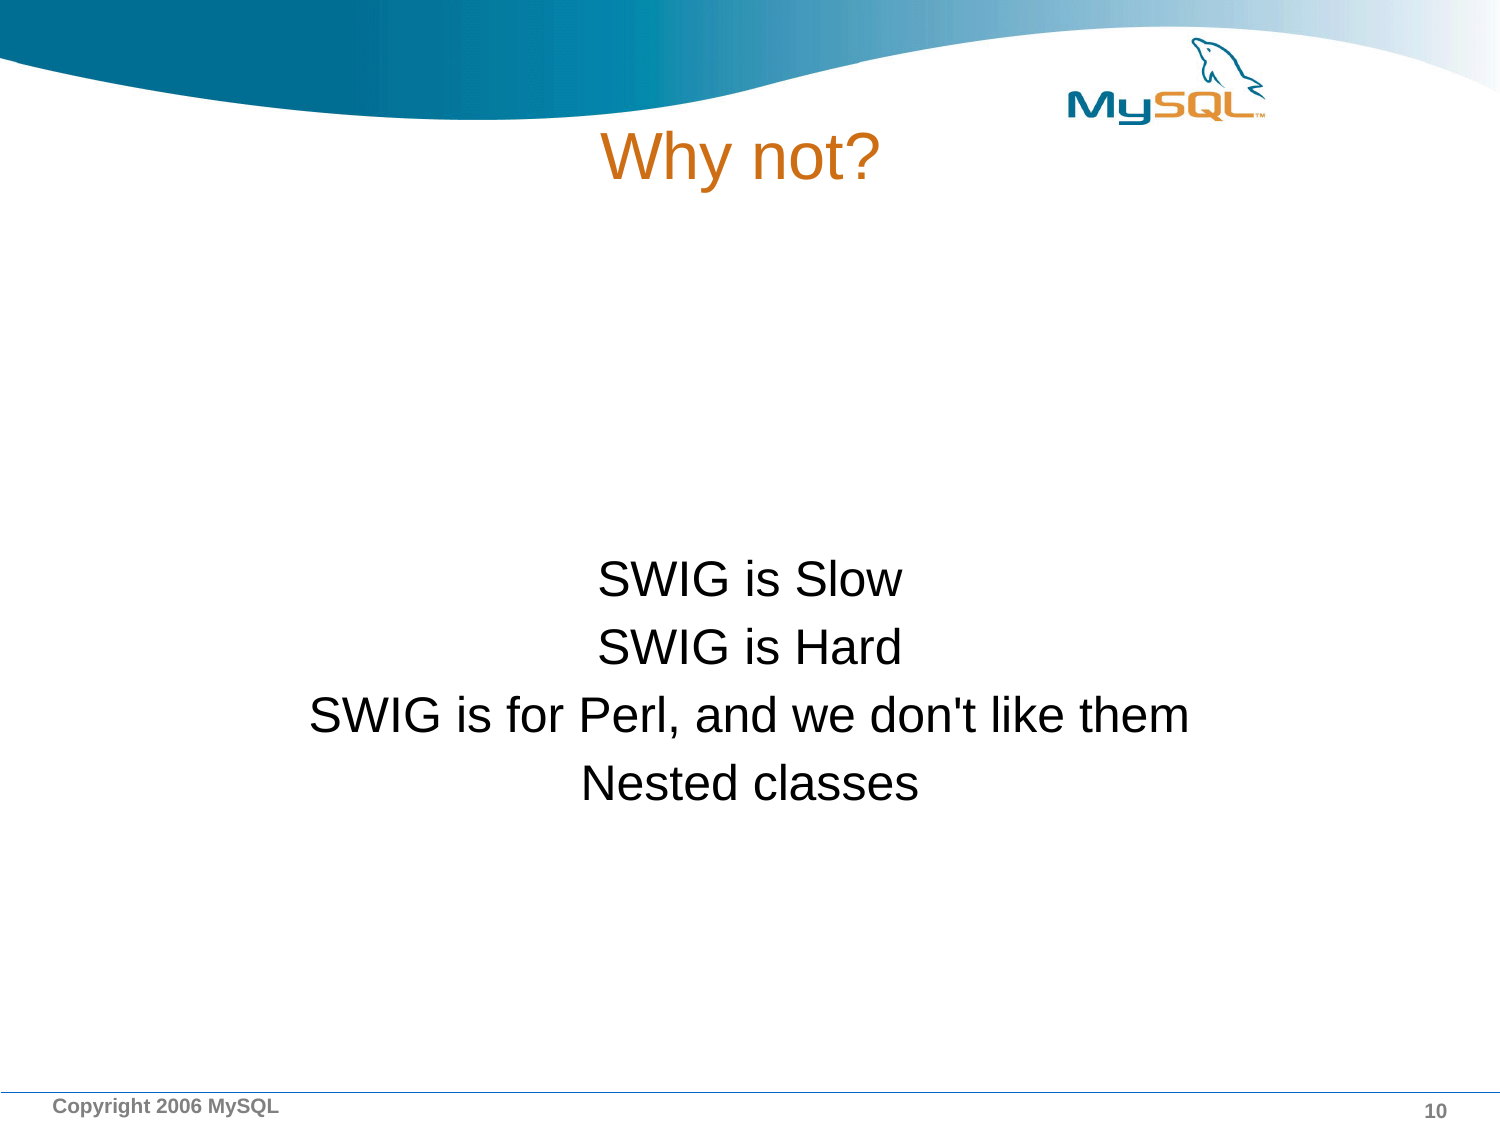

# Why not?
SWIG is Slow
SWIG is Hard
SWIG is for Perl, and we don't like them
Nested classes